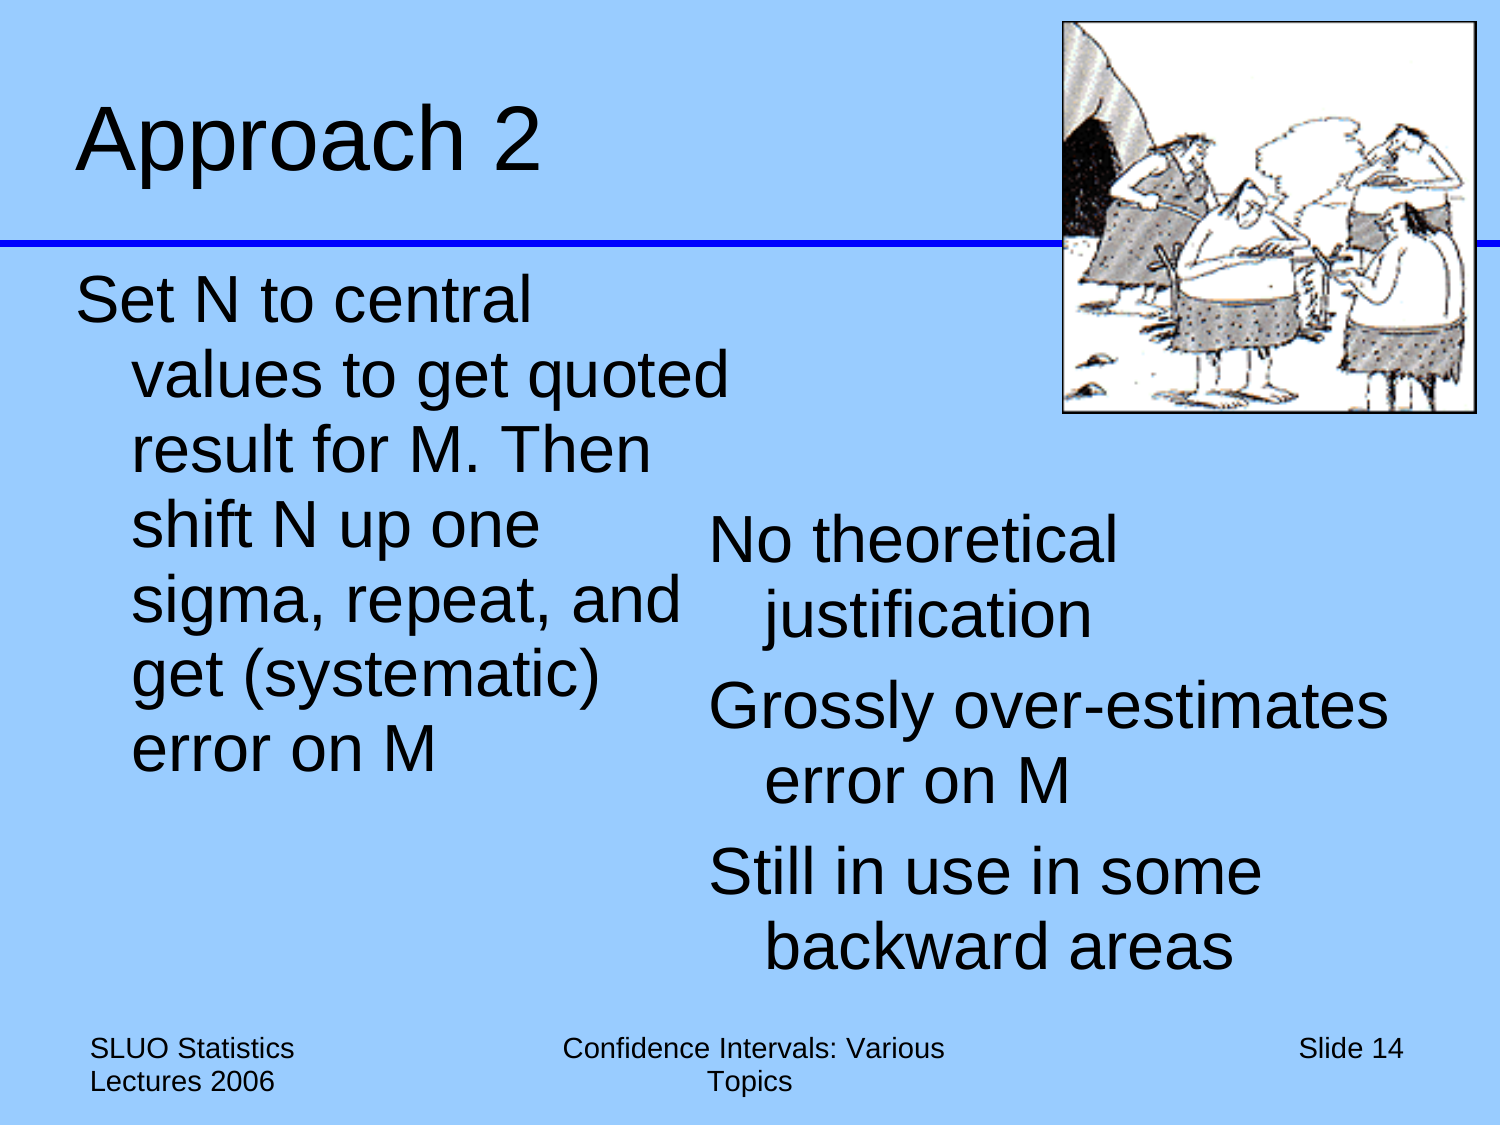

# Approach 2
Set N to central values to get quoted result for M. Then shift N up one sigma, repeat, and get (systematic) error on M
No theoretical justification
Grossly over-estimates error on M
Still in use in some backward areas
14